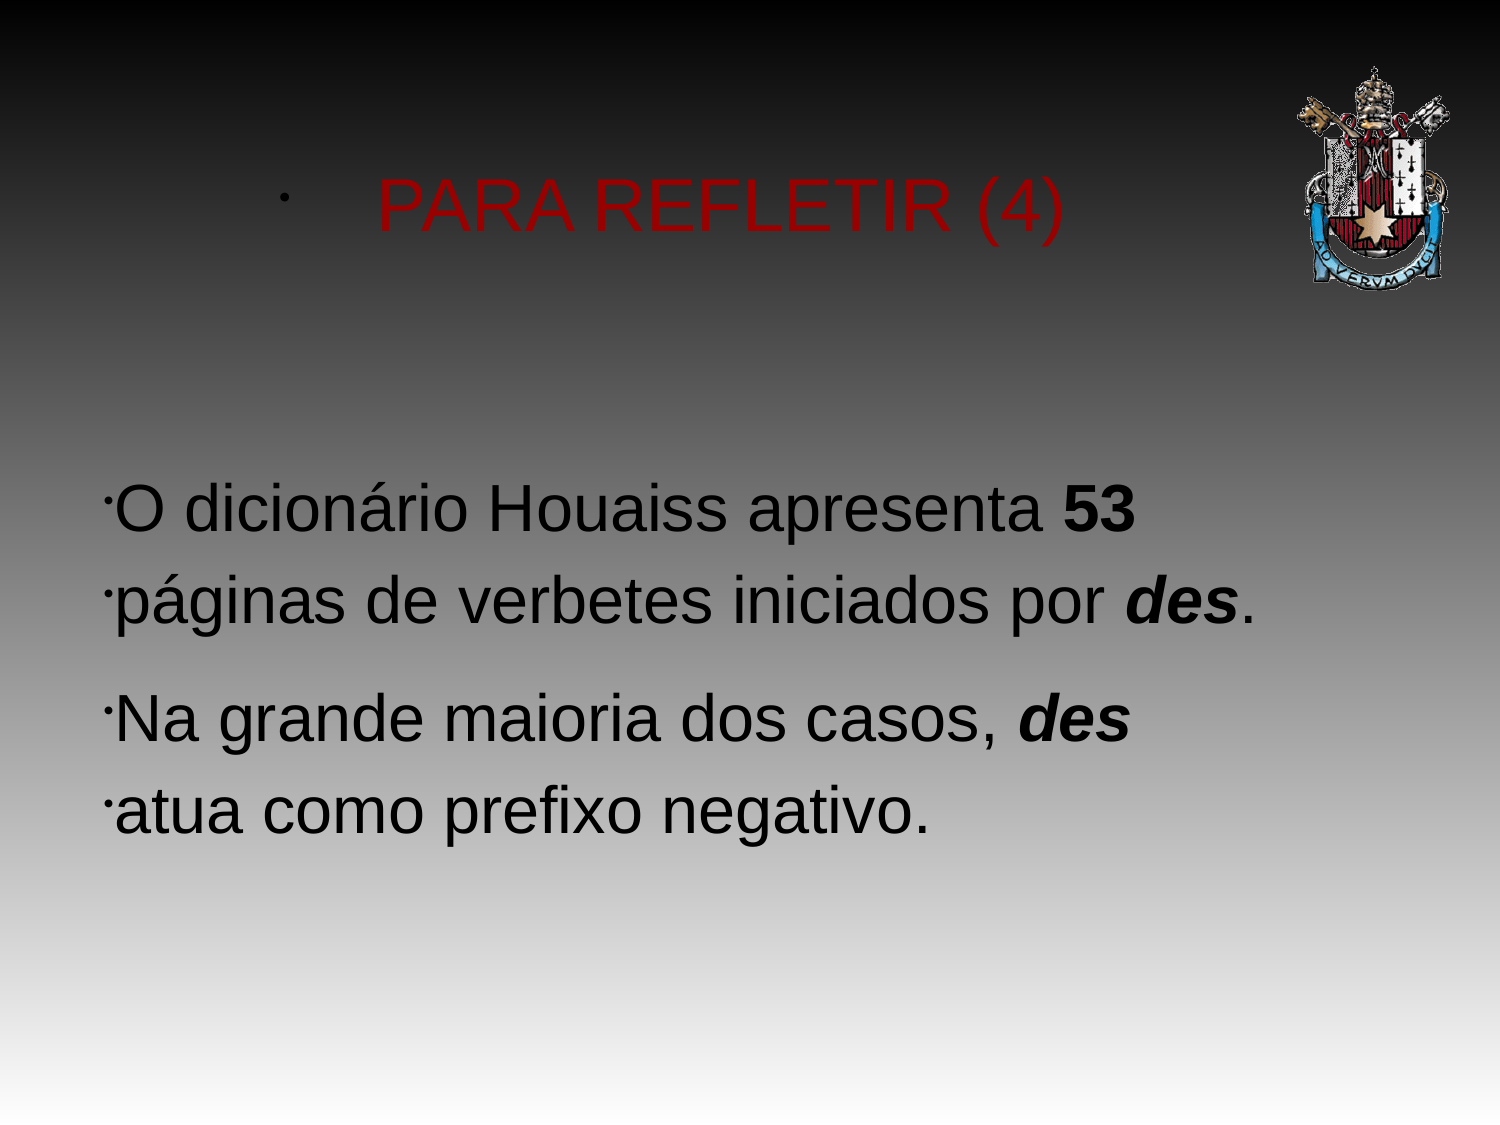

# PARA REFLETIR (4)
O dicionário Houaiss apresenta 53
páginas de verbetes iniciados por des.
Na grande maioria dos casos, des
atua como prefixo negativo.